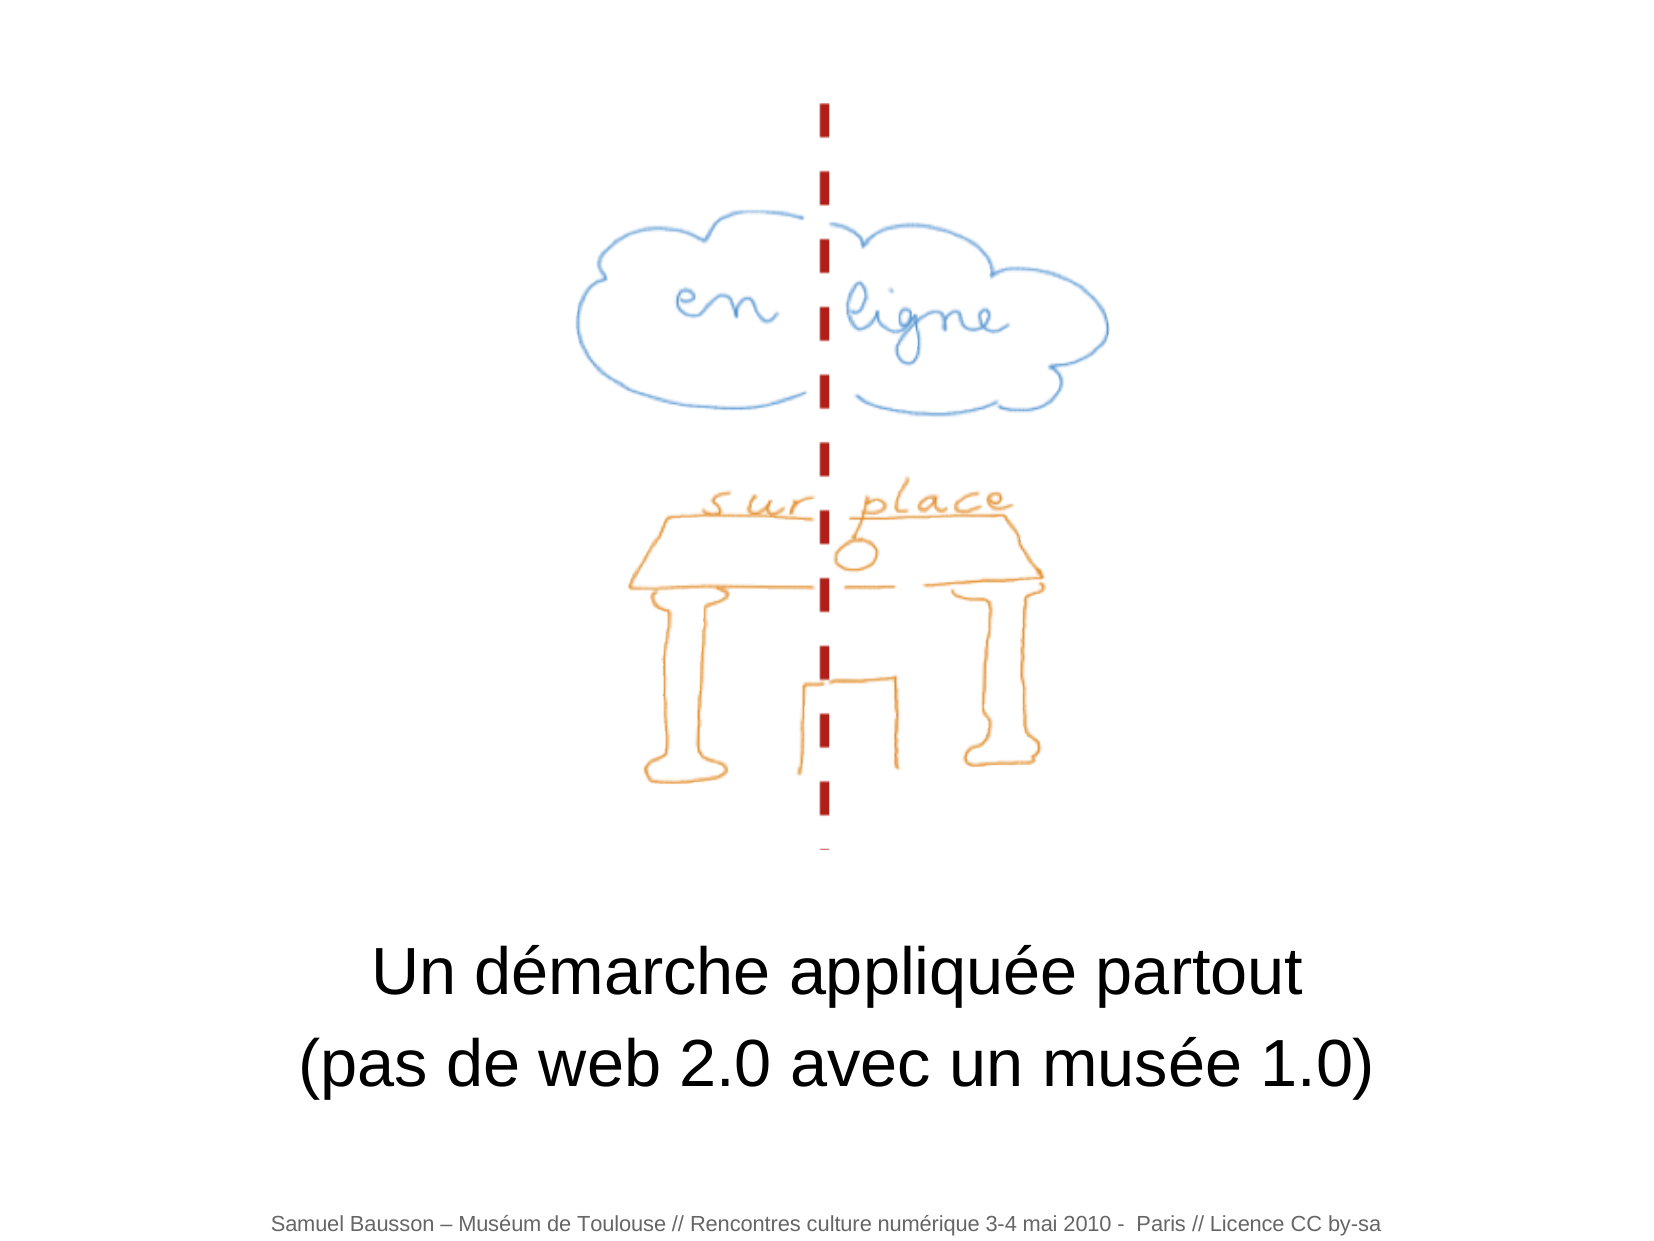

# Un démarche appliquée partout
(pas de web 2.0 avec un musée 1.0)